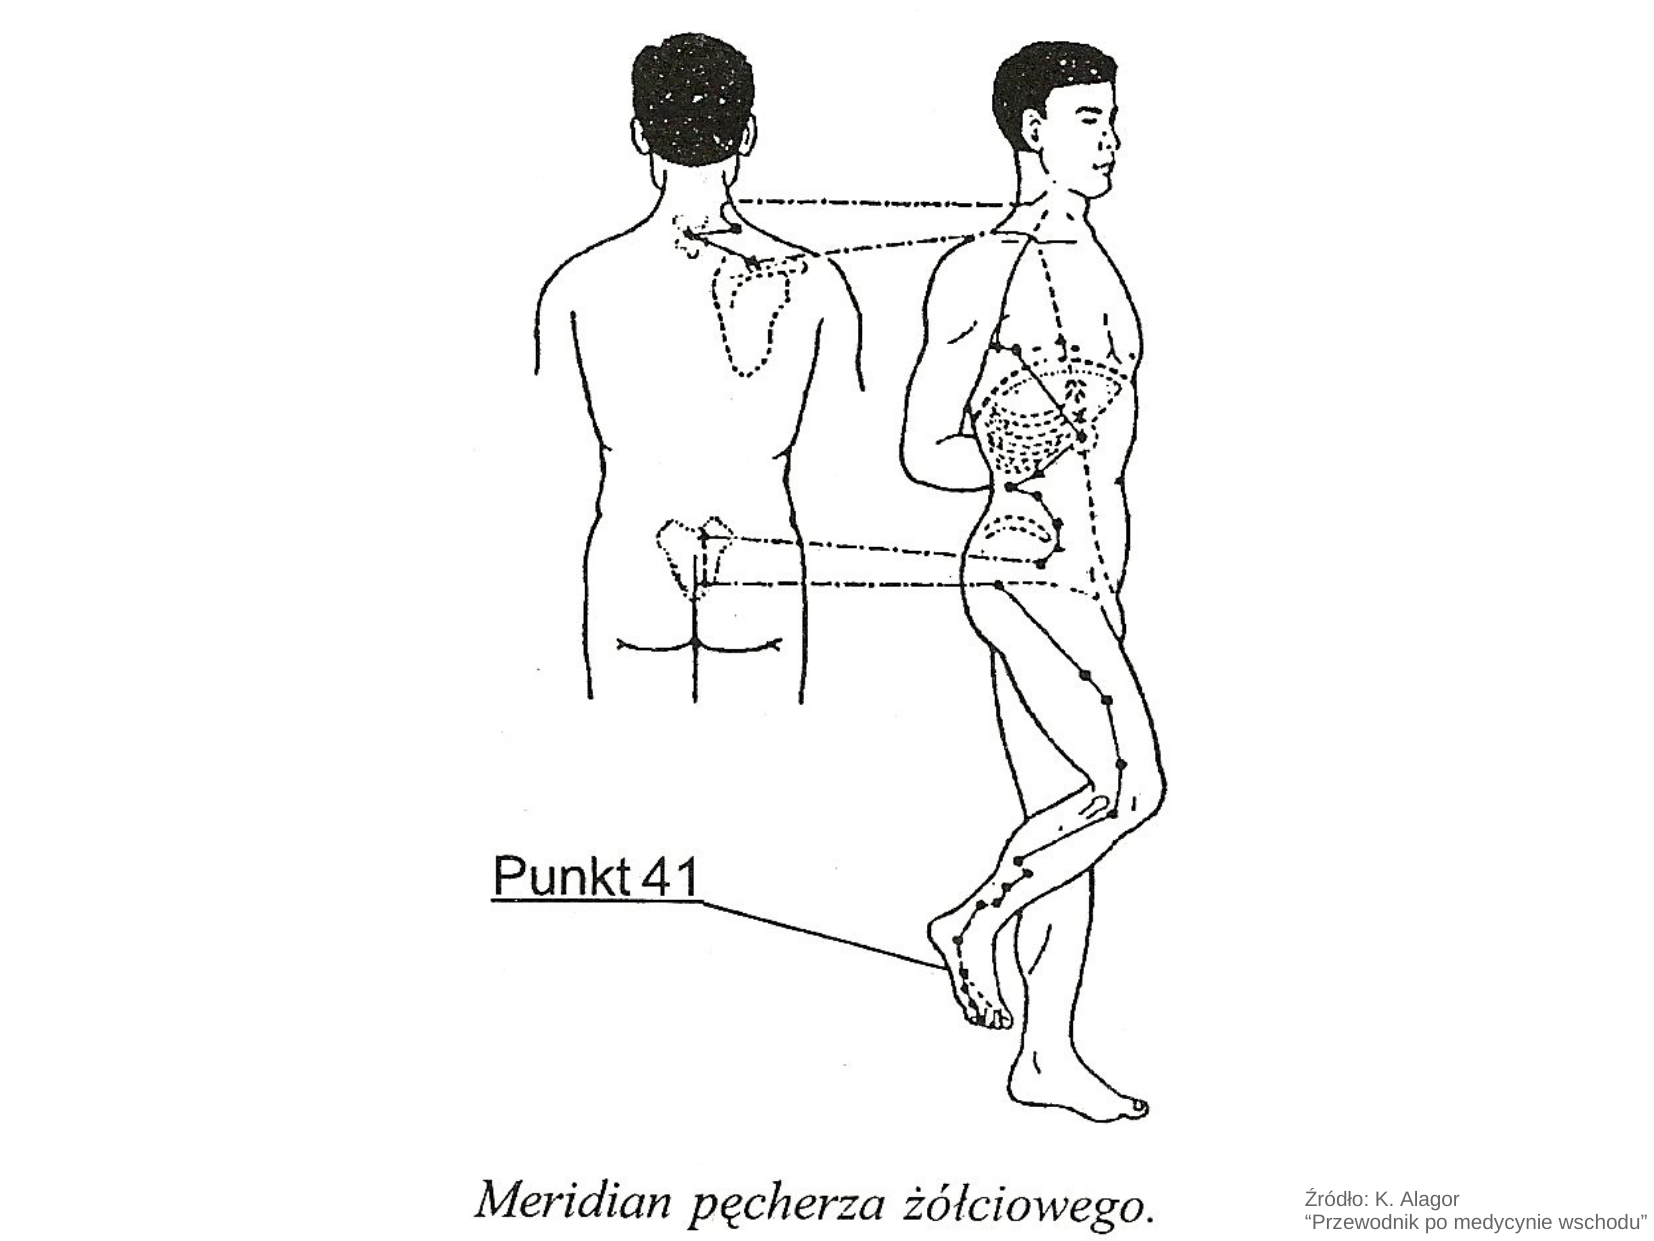

Źródło: K. Alagor
“Przewodnik po medycynie wschodu”